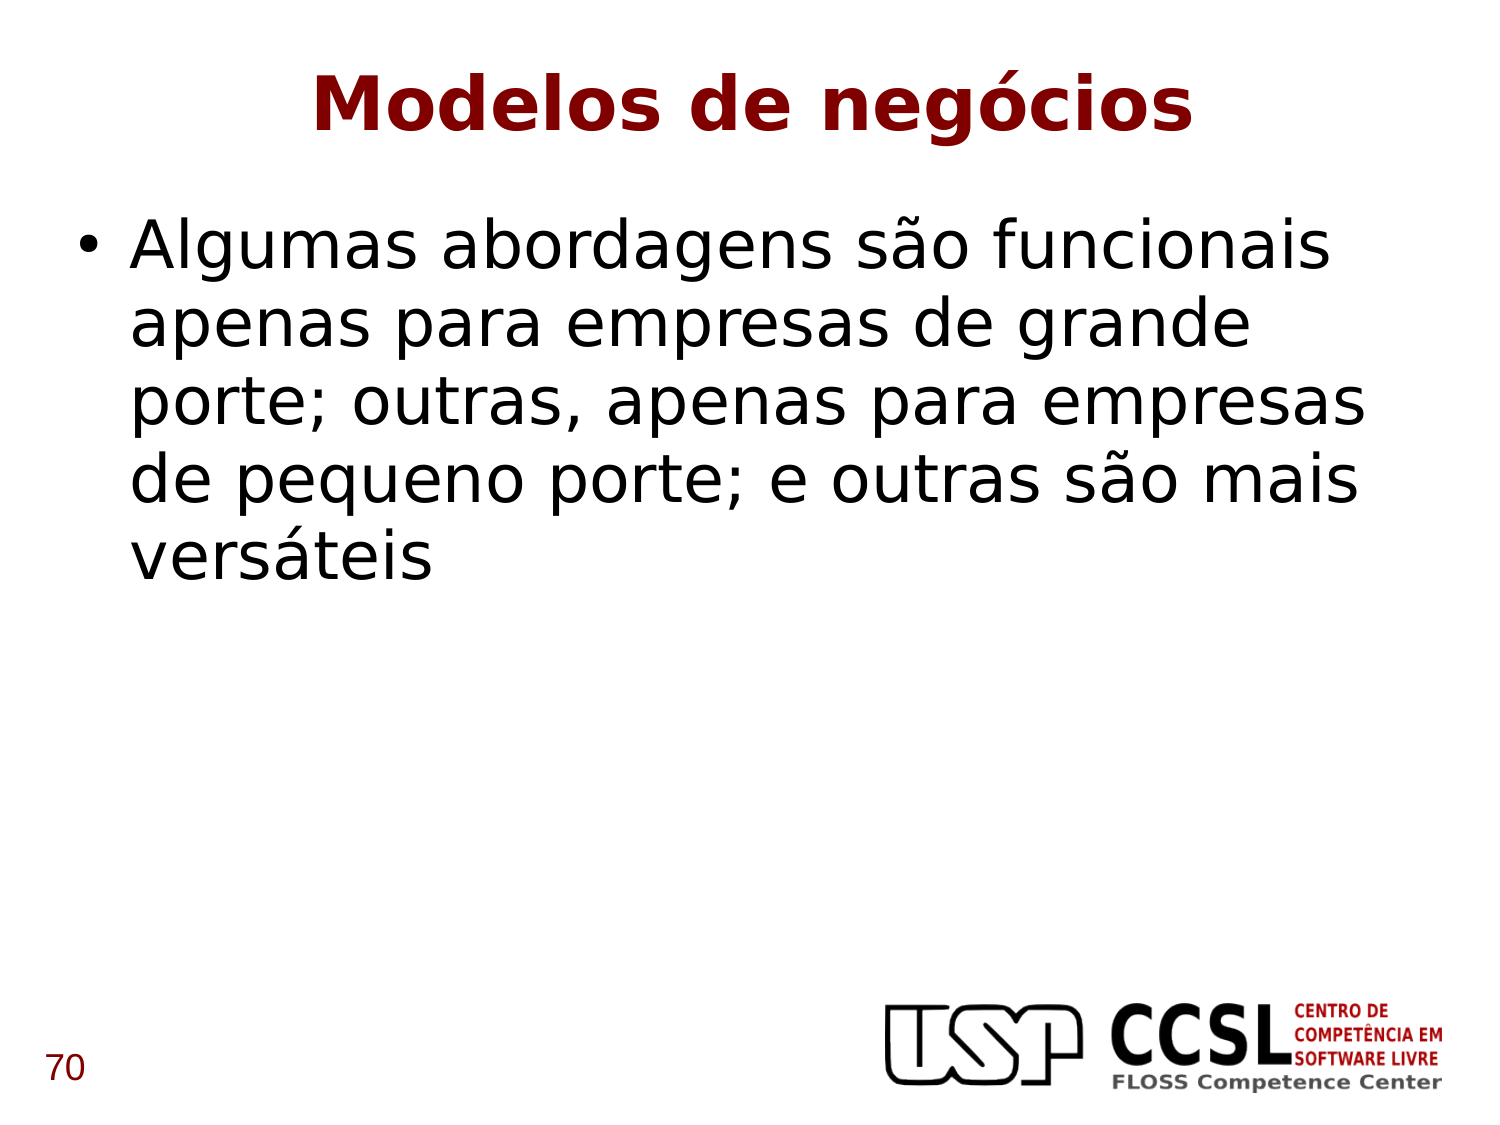

# Modelos de negócios
Algumas abordagens são funcionais apenas para empresas de grande porte; outras, apenas para empresas de pequeno porte; e outras são mais versáteis